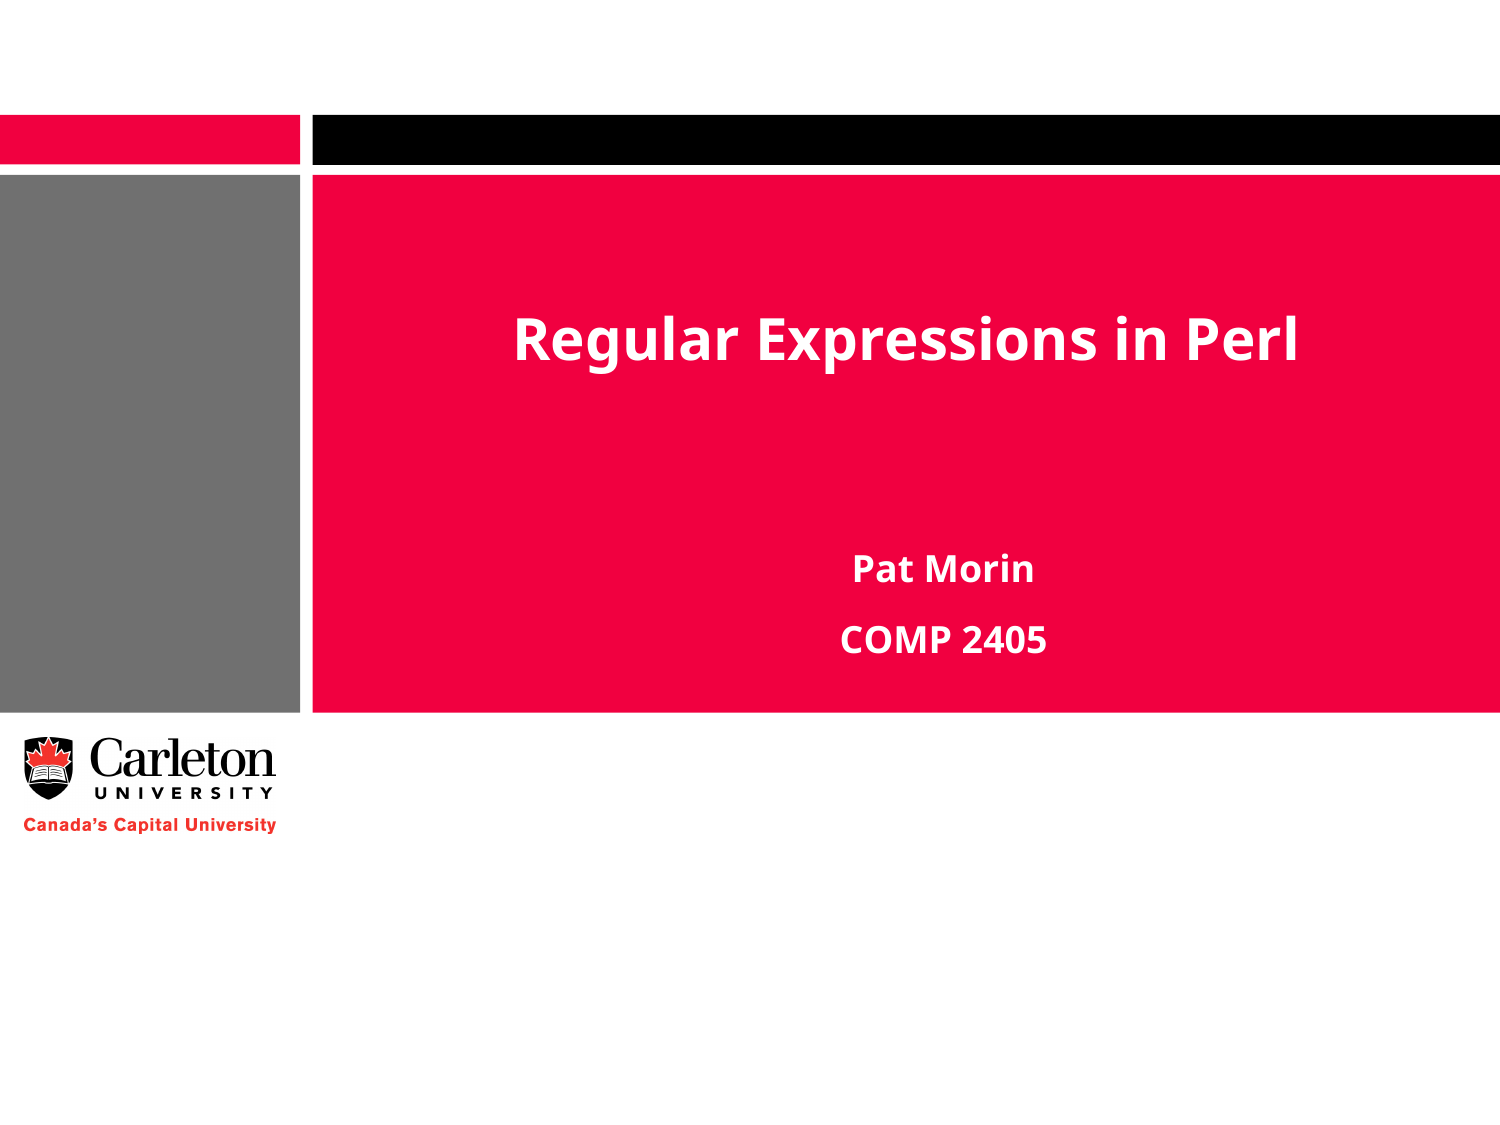

# Regular Expressions in Perl
Pat Morin
COMP 2405